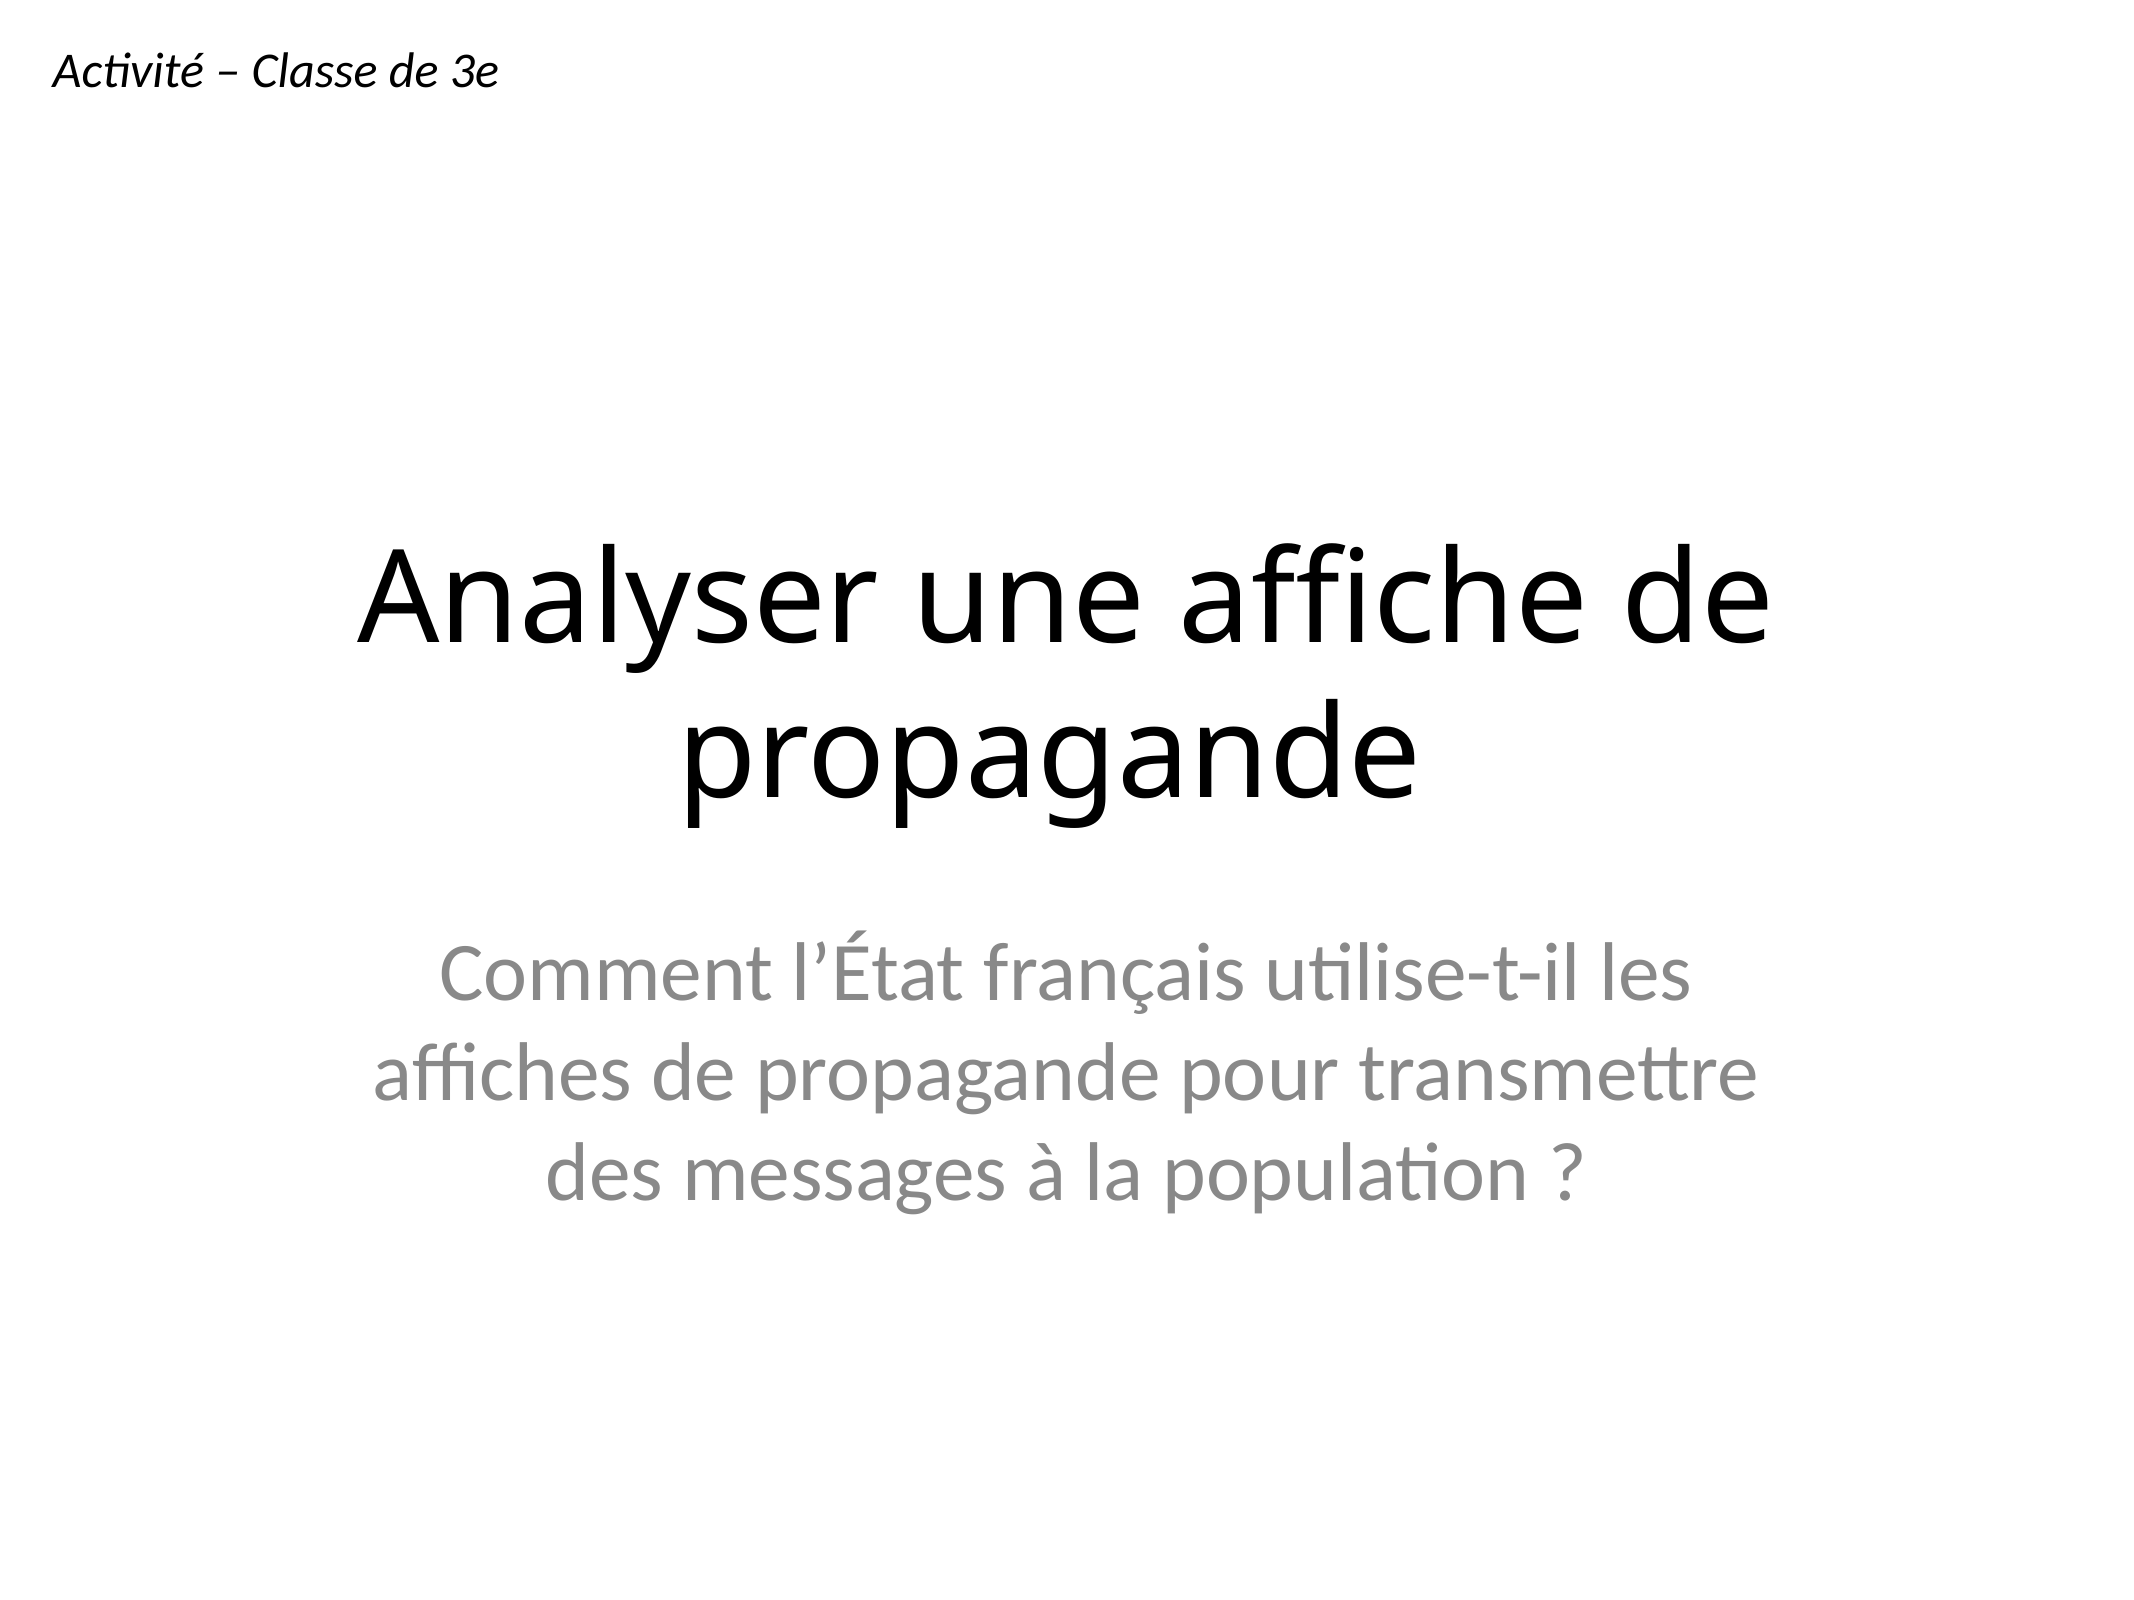

Activité – Classe de 3e
Analyser une affiche de propagande
Comment l’État français utilise-t-il les affiches de propagande pour transmettre des messages à la population ?